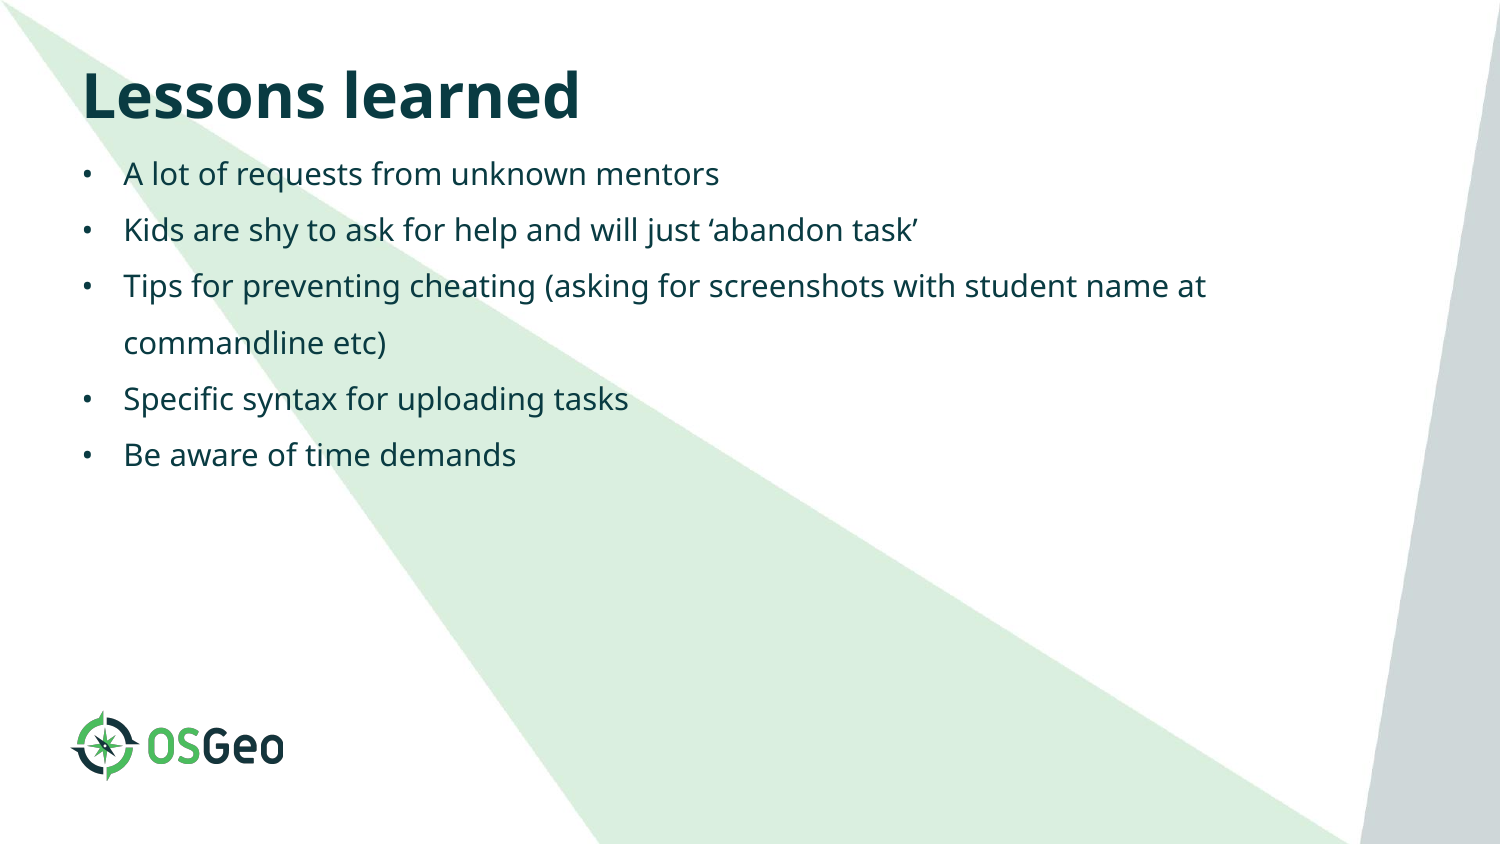

# Lessons learned
A lot of requests from unknown mentors
Kids are shy to ask for help and will just ‘abandon task’
Tips for preventing cheating (asking for screenshots with student name at commandline etc)
Specific syntax for uploading tasks
Be aware of time demands